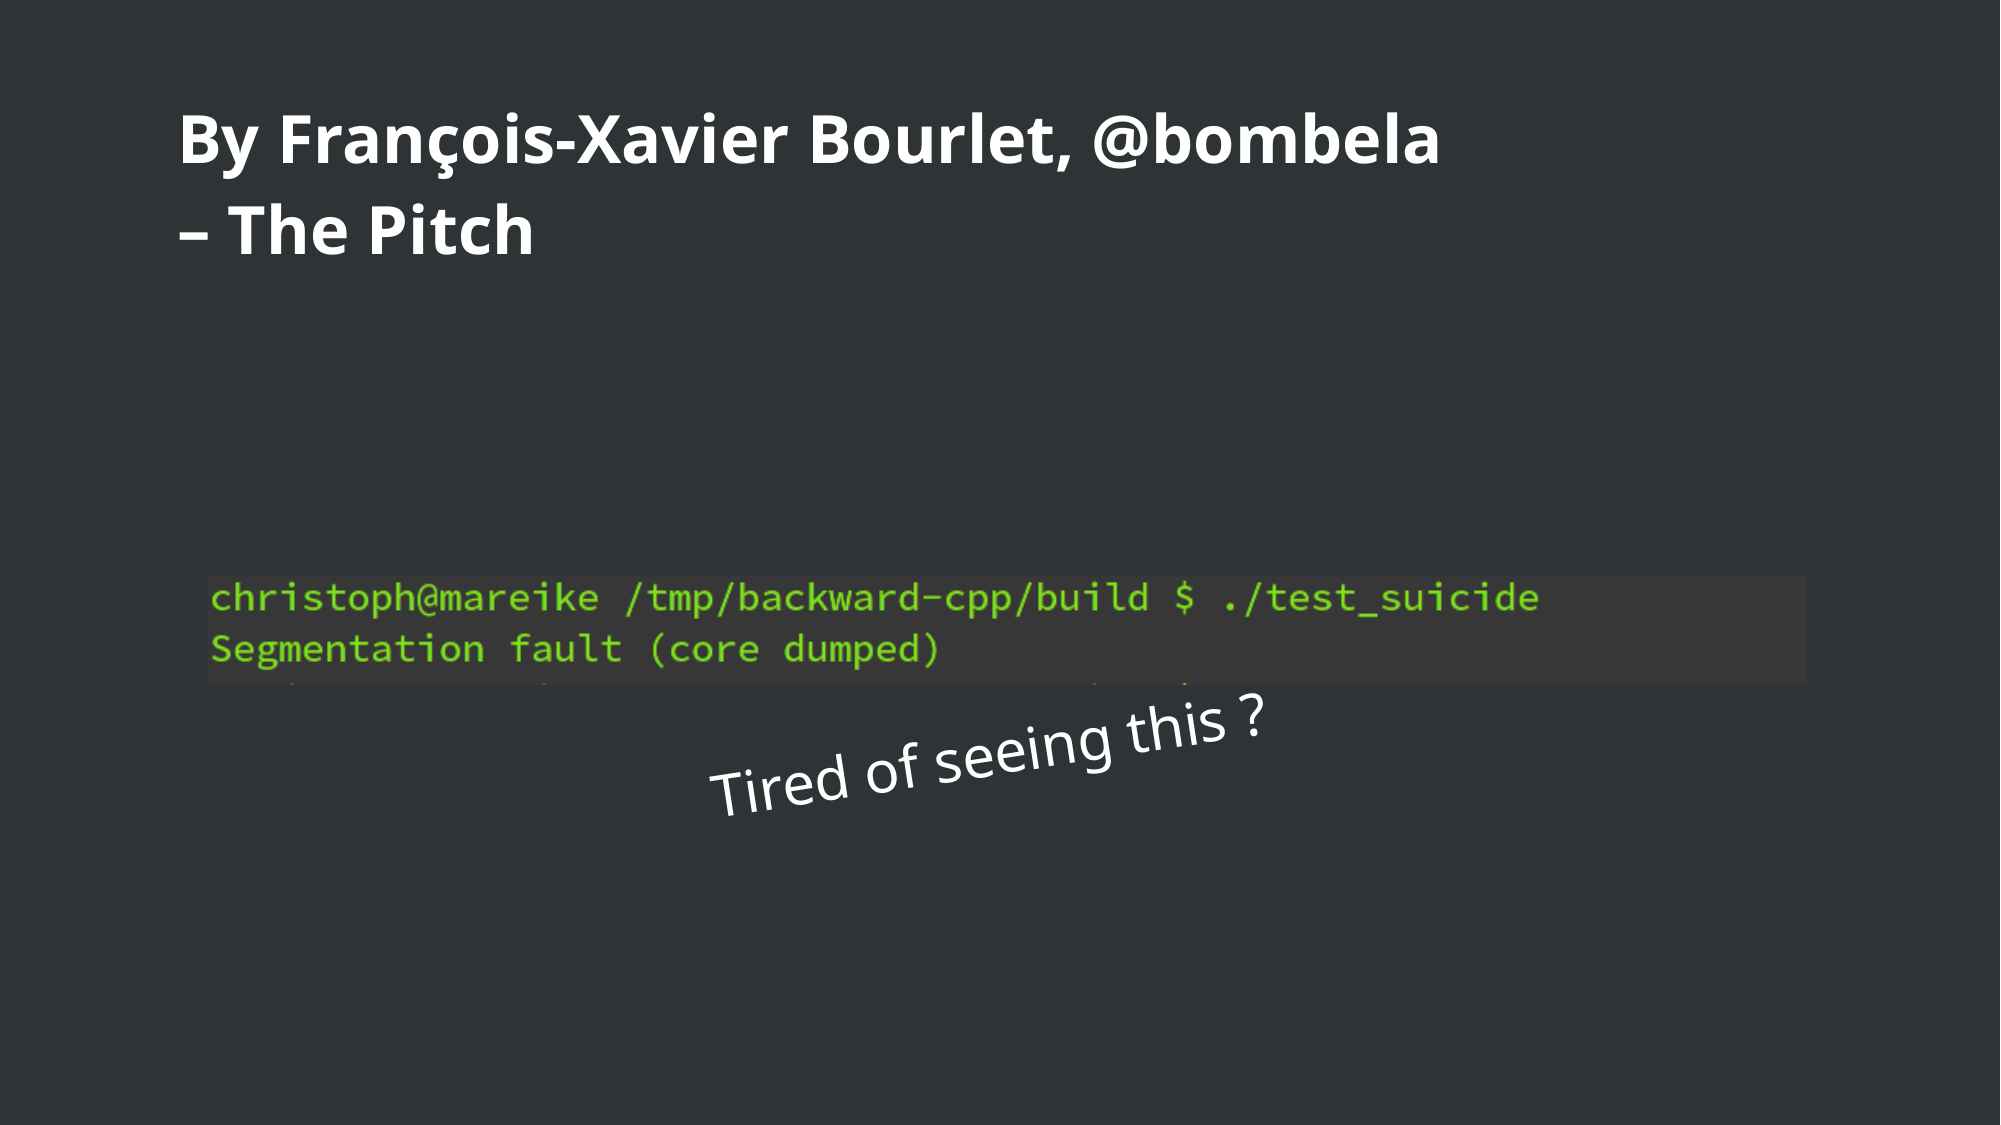

# By François-Xavier Bourlet, @bombela – The Pitch
Tired of seeing this ?